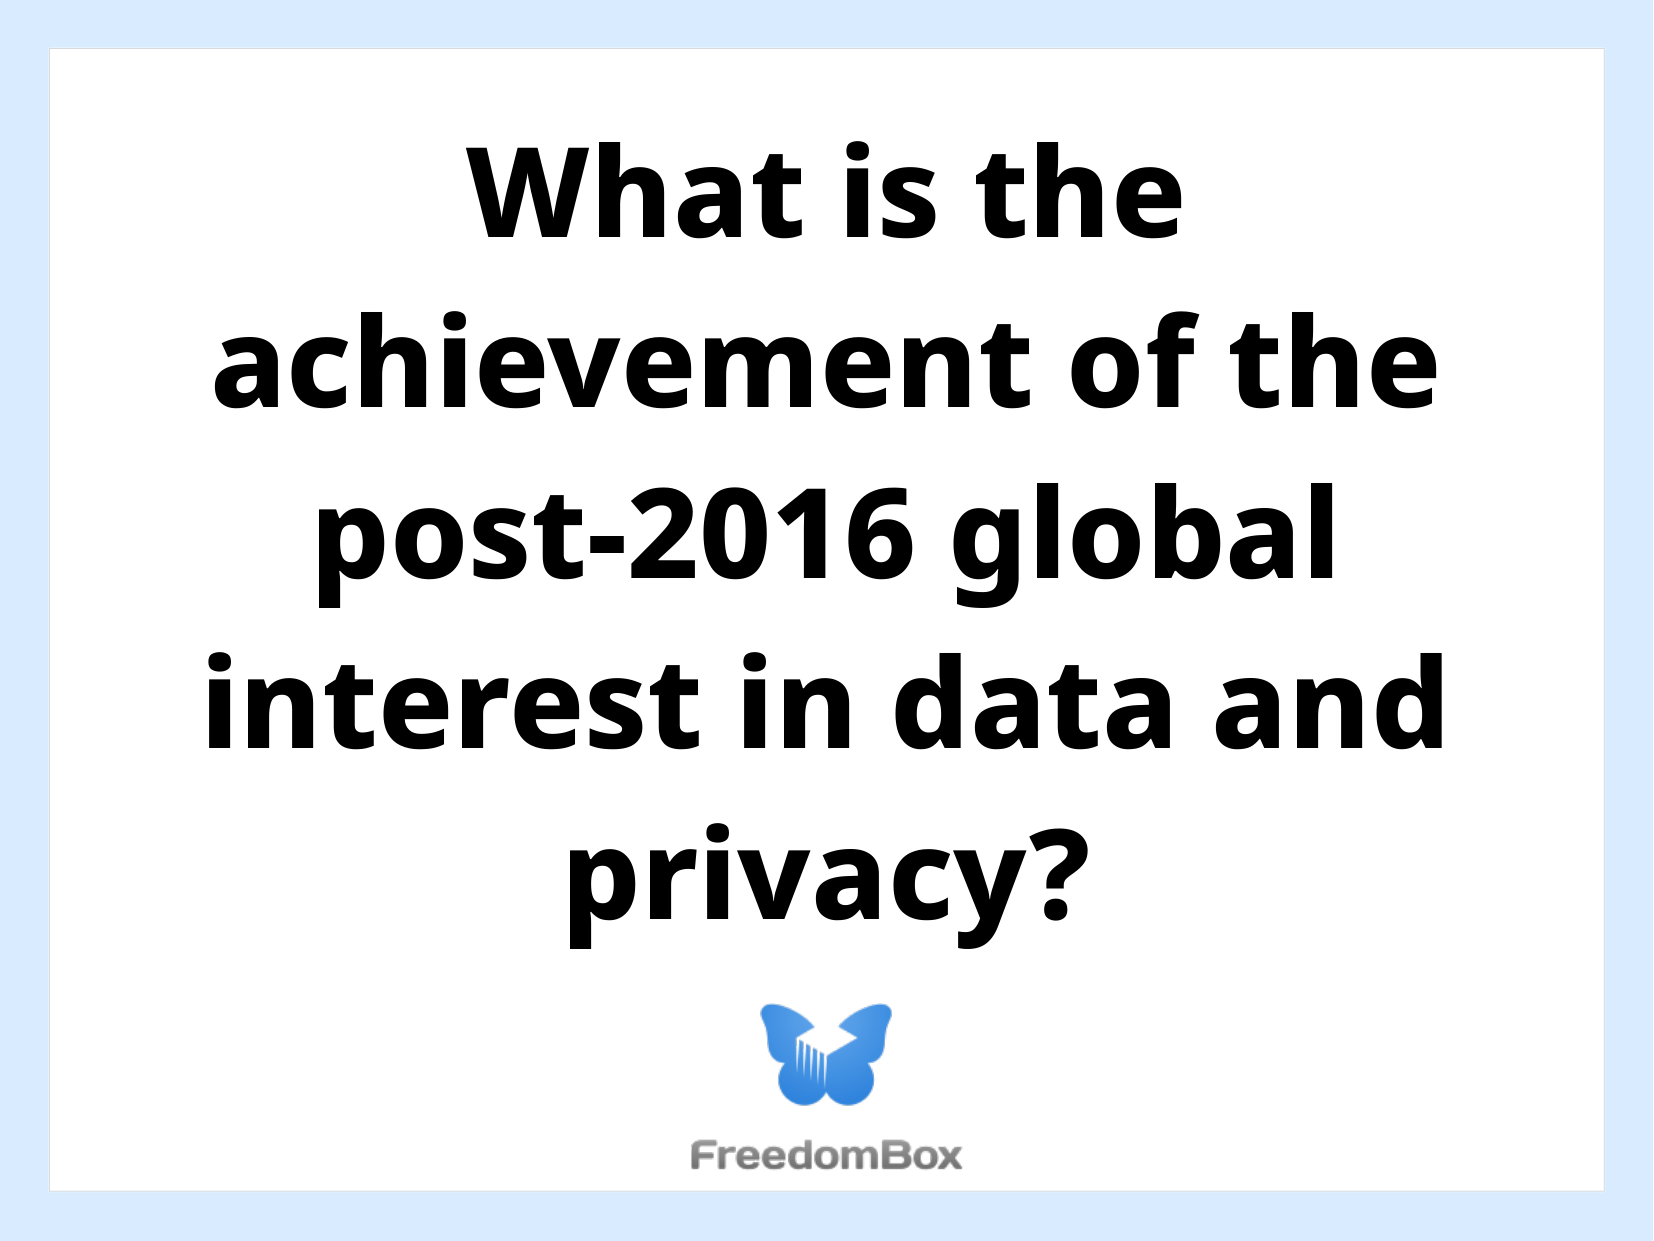

# What is the achievement of the post-2016 global interest in data and privacy?